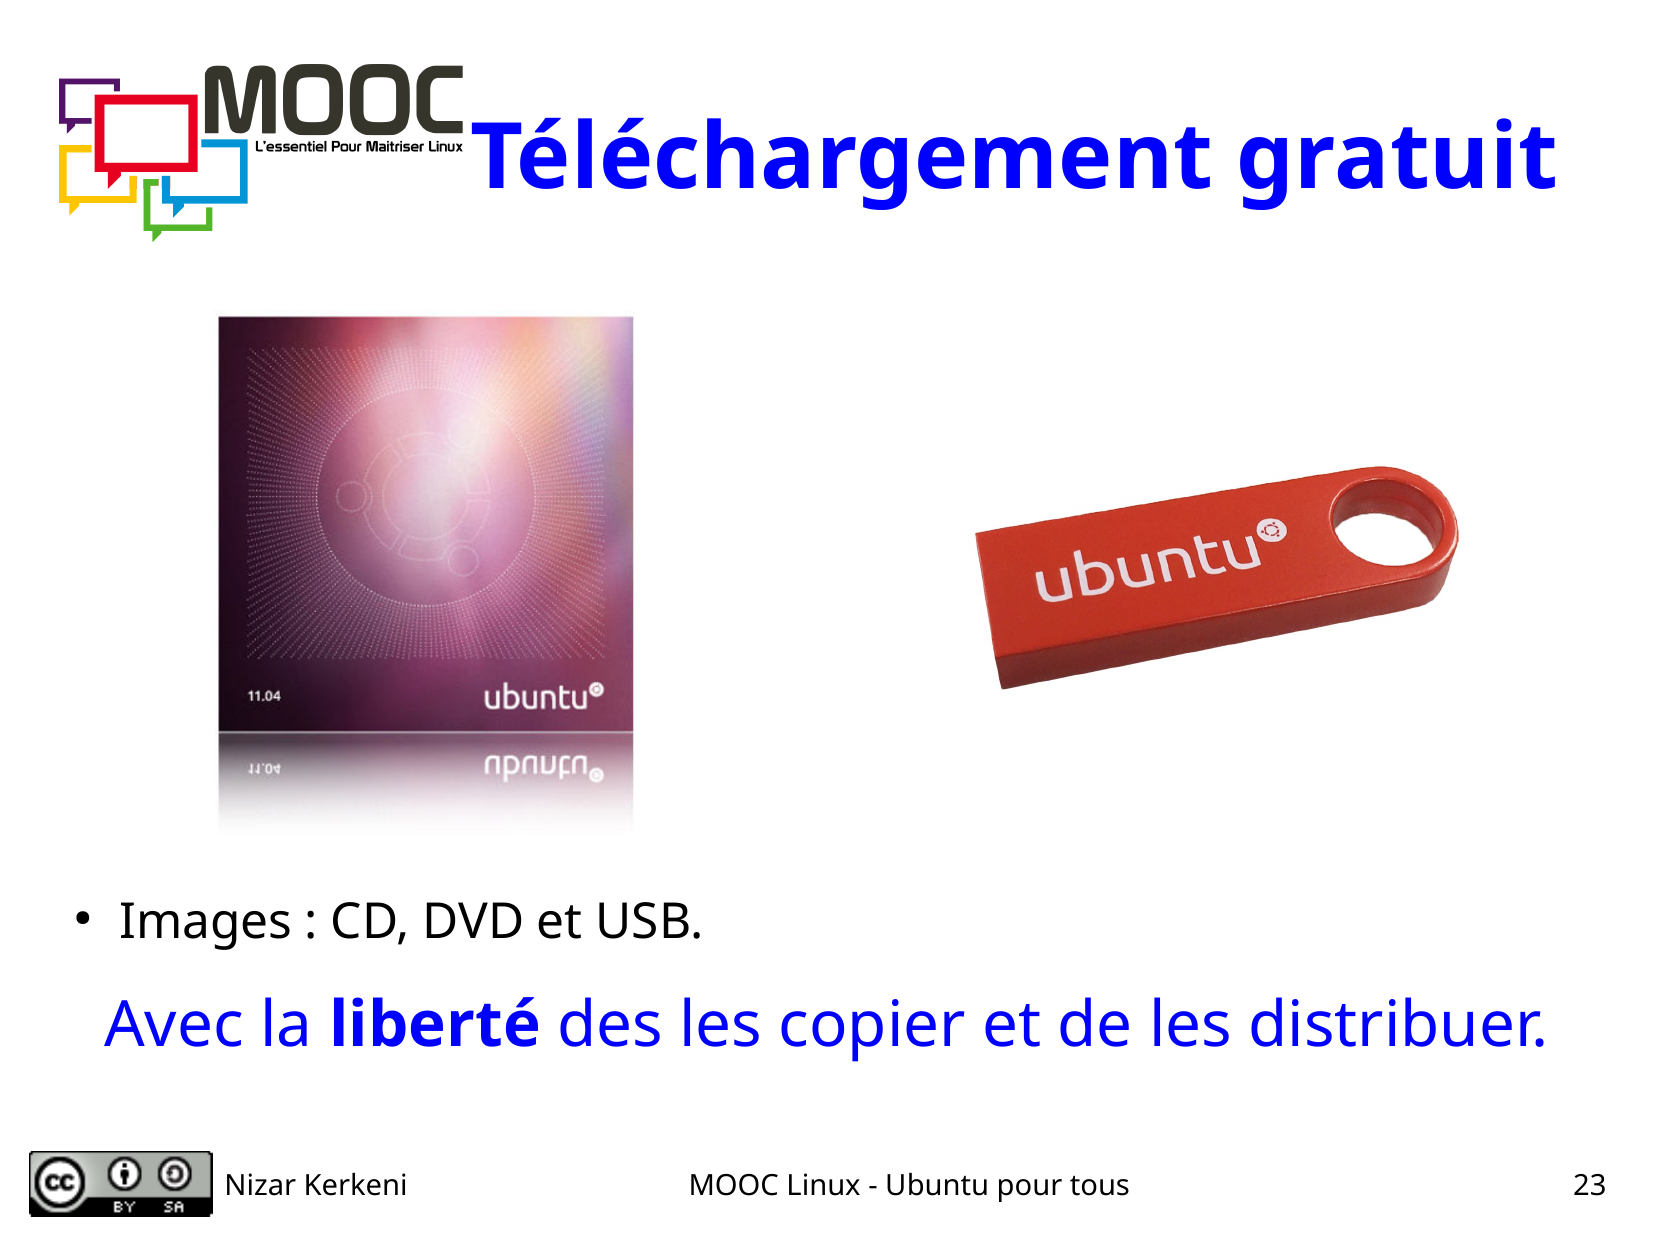

# Téléchargement gratuit
Images : CD, DVD et USB.
Avec la liberté des les copier et de les distribuer.
MOOC Linux - Ubuntu pour tous
23